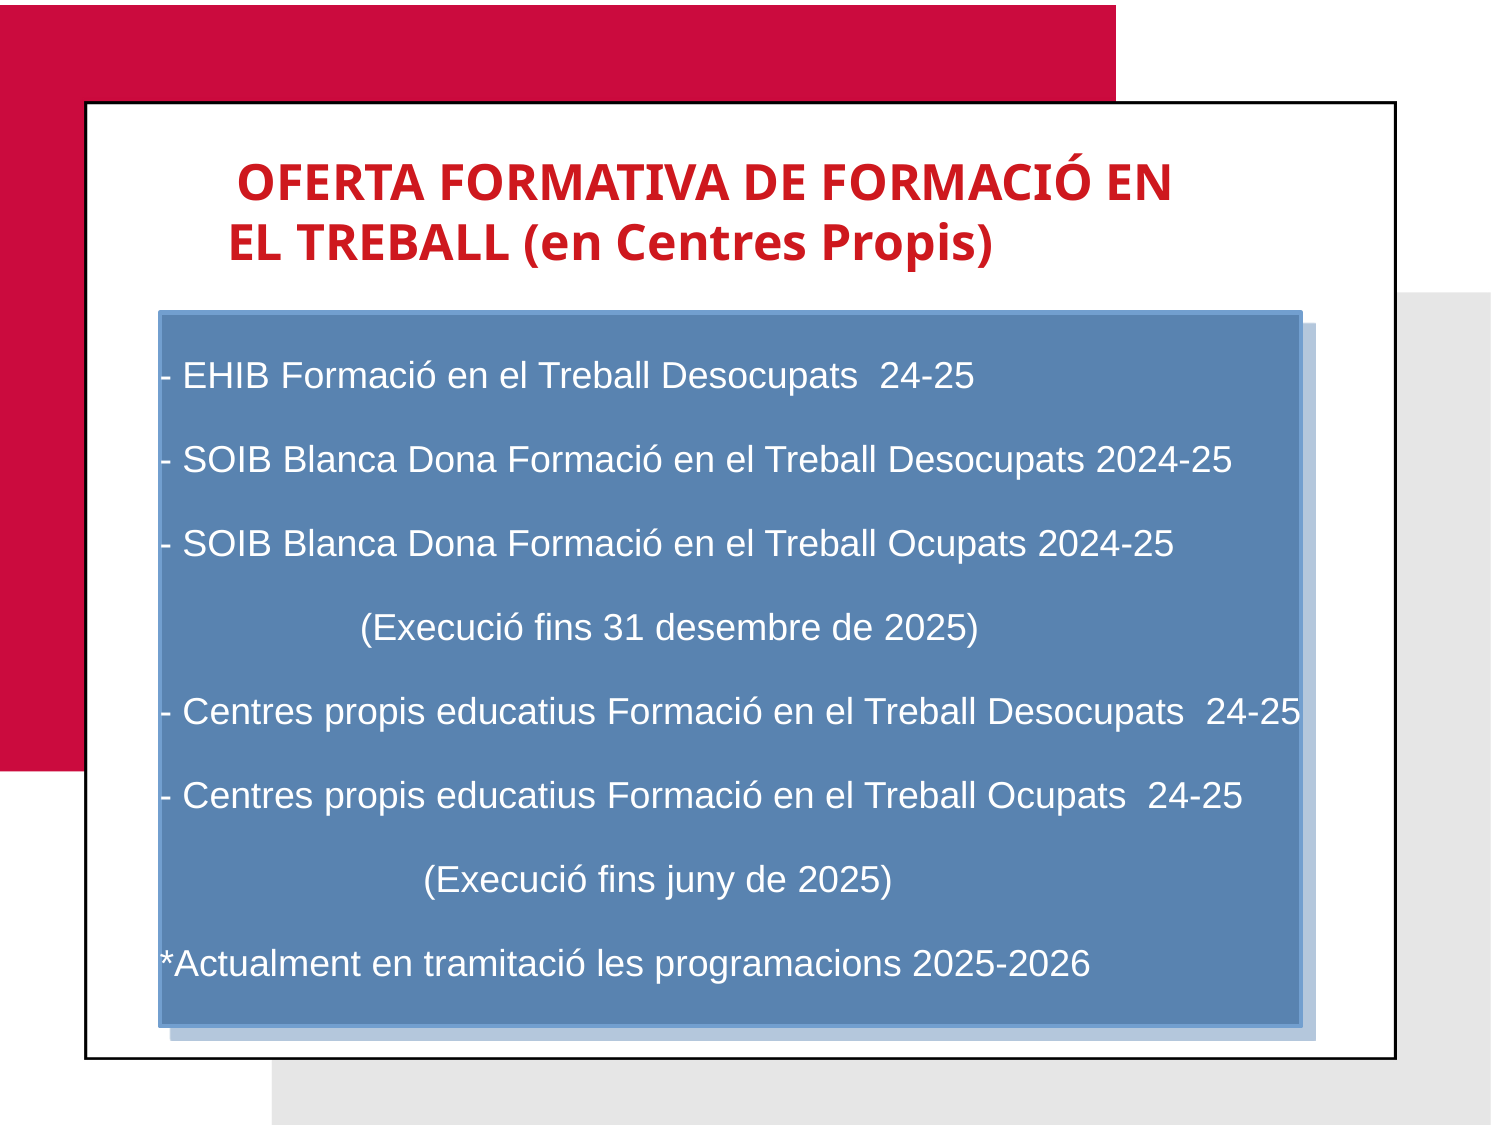

OFERTA FORMATIVA DE FORMACIÓ EN EL TREBALL (en Centres Propis)
- EHIB Formació en el Treball Desocupats 24-25
- SOIB Blanca Dona Formació en el Treball Desocupats 2024-25
- SOIB Blanca Dona Formació en el Treball Ocupats 2024-25
		 (Execució fins 31 desembre de 2025)
- Centres propis educatius Formació en el Treball Desocupats 24-25
- Centres propis educatius Formació en el Treball Ocupats 24-25
			 (Execució fins juny de 2025)
*Actualment en tramitació les programacions 2025-2026